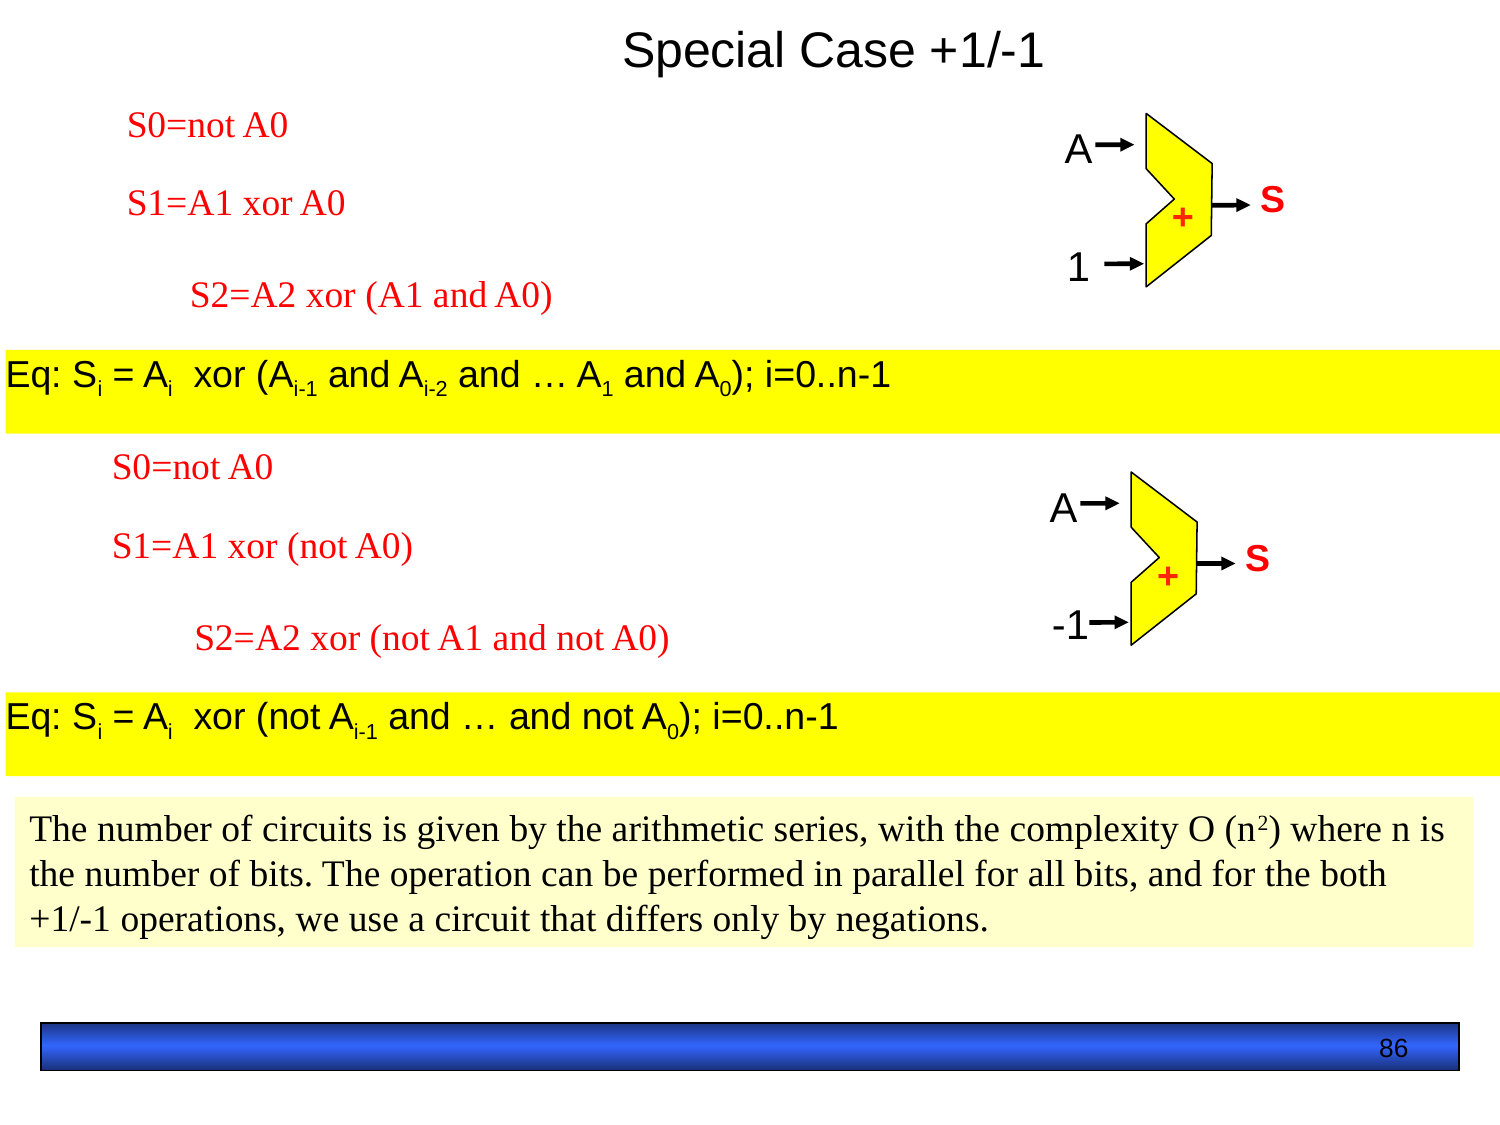

# Special Case +1/-1
S0=not A0
A
+
S
1
S1=A1 xor A0
S2=A2 xor (A1 and A0)
Eq: Si = Ai xor (Ai-1 and Ai-2 and … A1 and A0); i=0..n-1
S0=not A0
A
+
S
-1
S1=A1 xor (not A0)
S2=A2 xor (not A1 and not A0)
Eq: Si = Ai xor (not Ai-1 and … and not A0); i=0..n-1
The number of circuits is given by the arithmetic series, with the complexity O (n2) where n is the number of bits. The operation can be performed in parallel for all bits, and for the both +1/-1 operations, we use a circuit that differs only by negations.